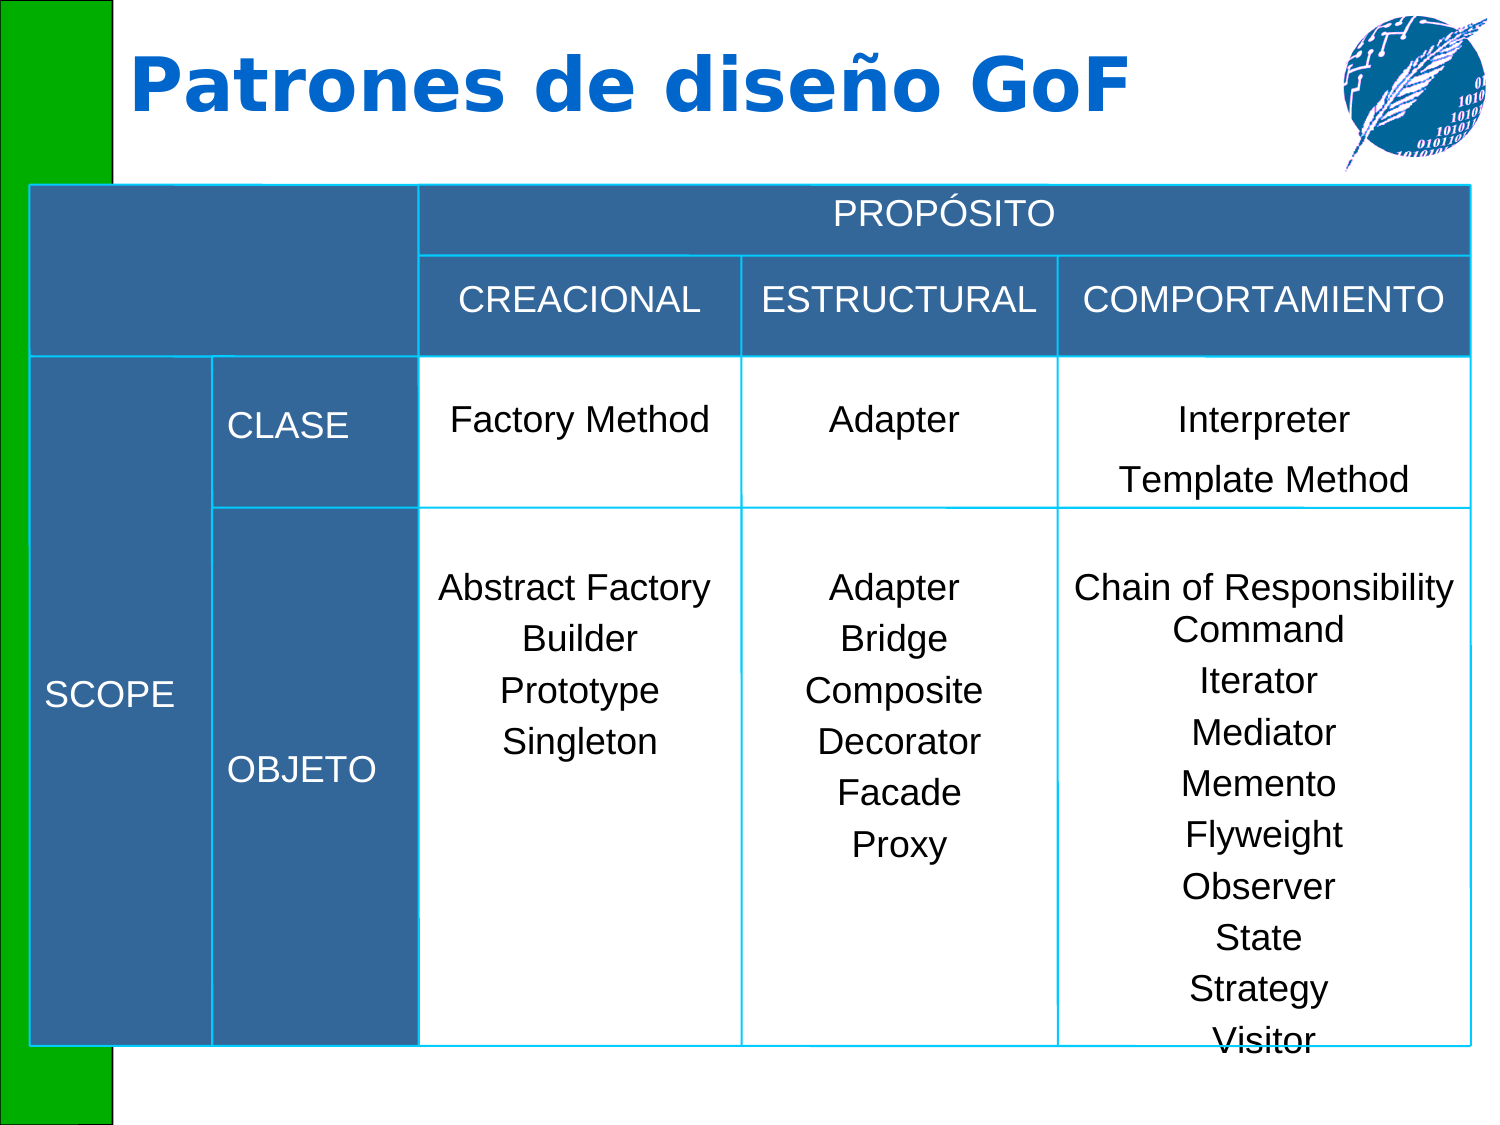

# Patrones de diseño GoF
PROPÓSITO
CREACIONAL
ESTRUCTURAL
COMPORTAMIENTO
SCOPE
CLASE
Factory Method
Adapter
Interpreter
Template Method
OBJETO
Abstract Factory
Builder
Prototype
Singleton
Adapter
Bridge
Composite
Decorator
Facade
Proxy
Chain of Responsibility Command
Iterator
Mediator
Memento
Flyweight
Observer
State
Strategy
Visitor